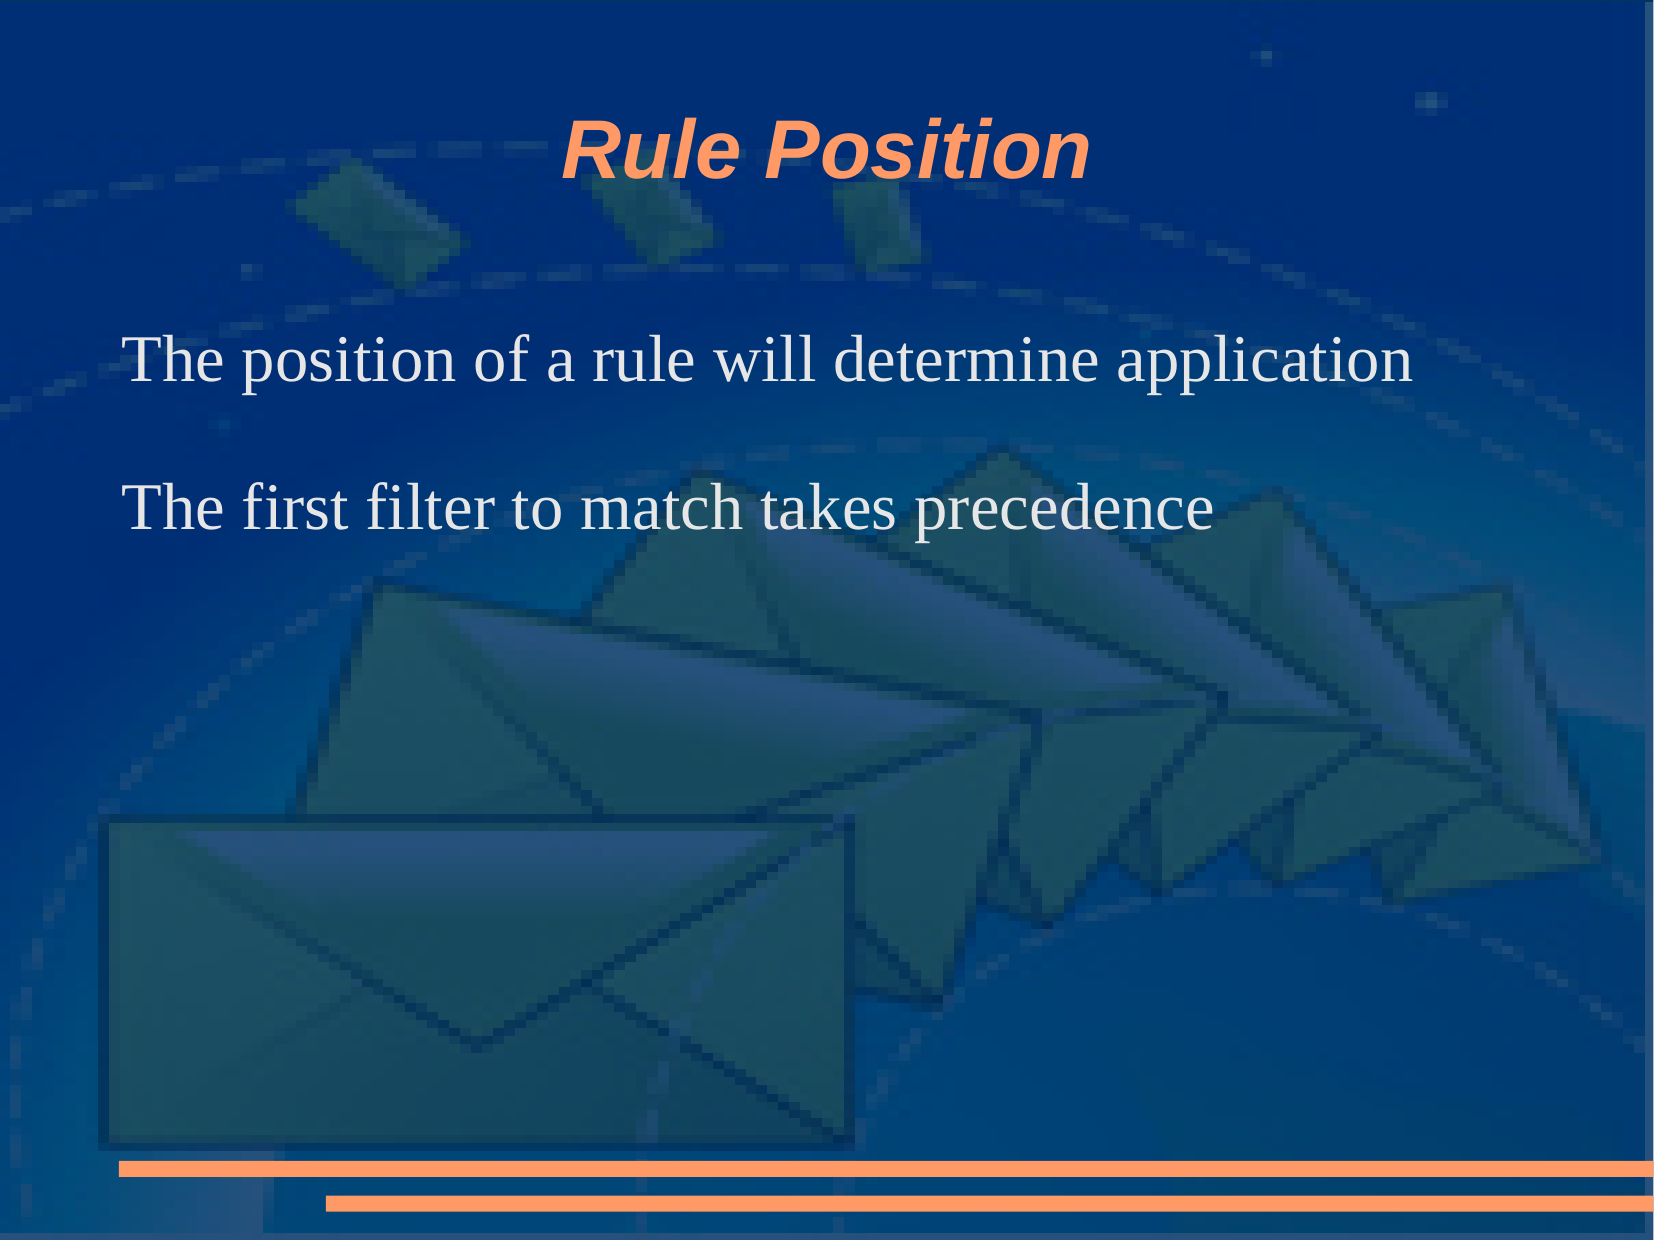

# Rule Position
The position of a rule will determine application
The first filter to match takes precedence